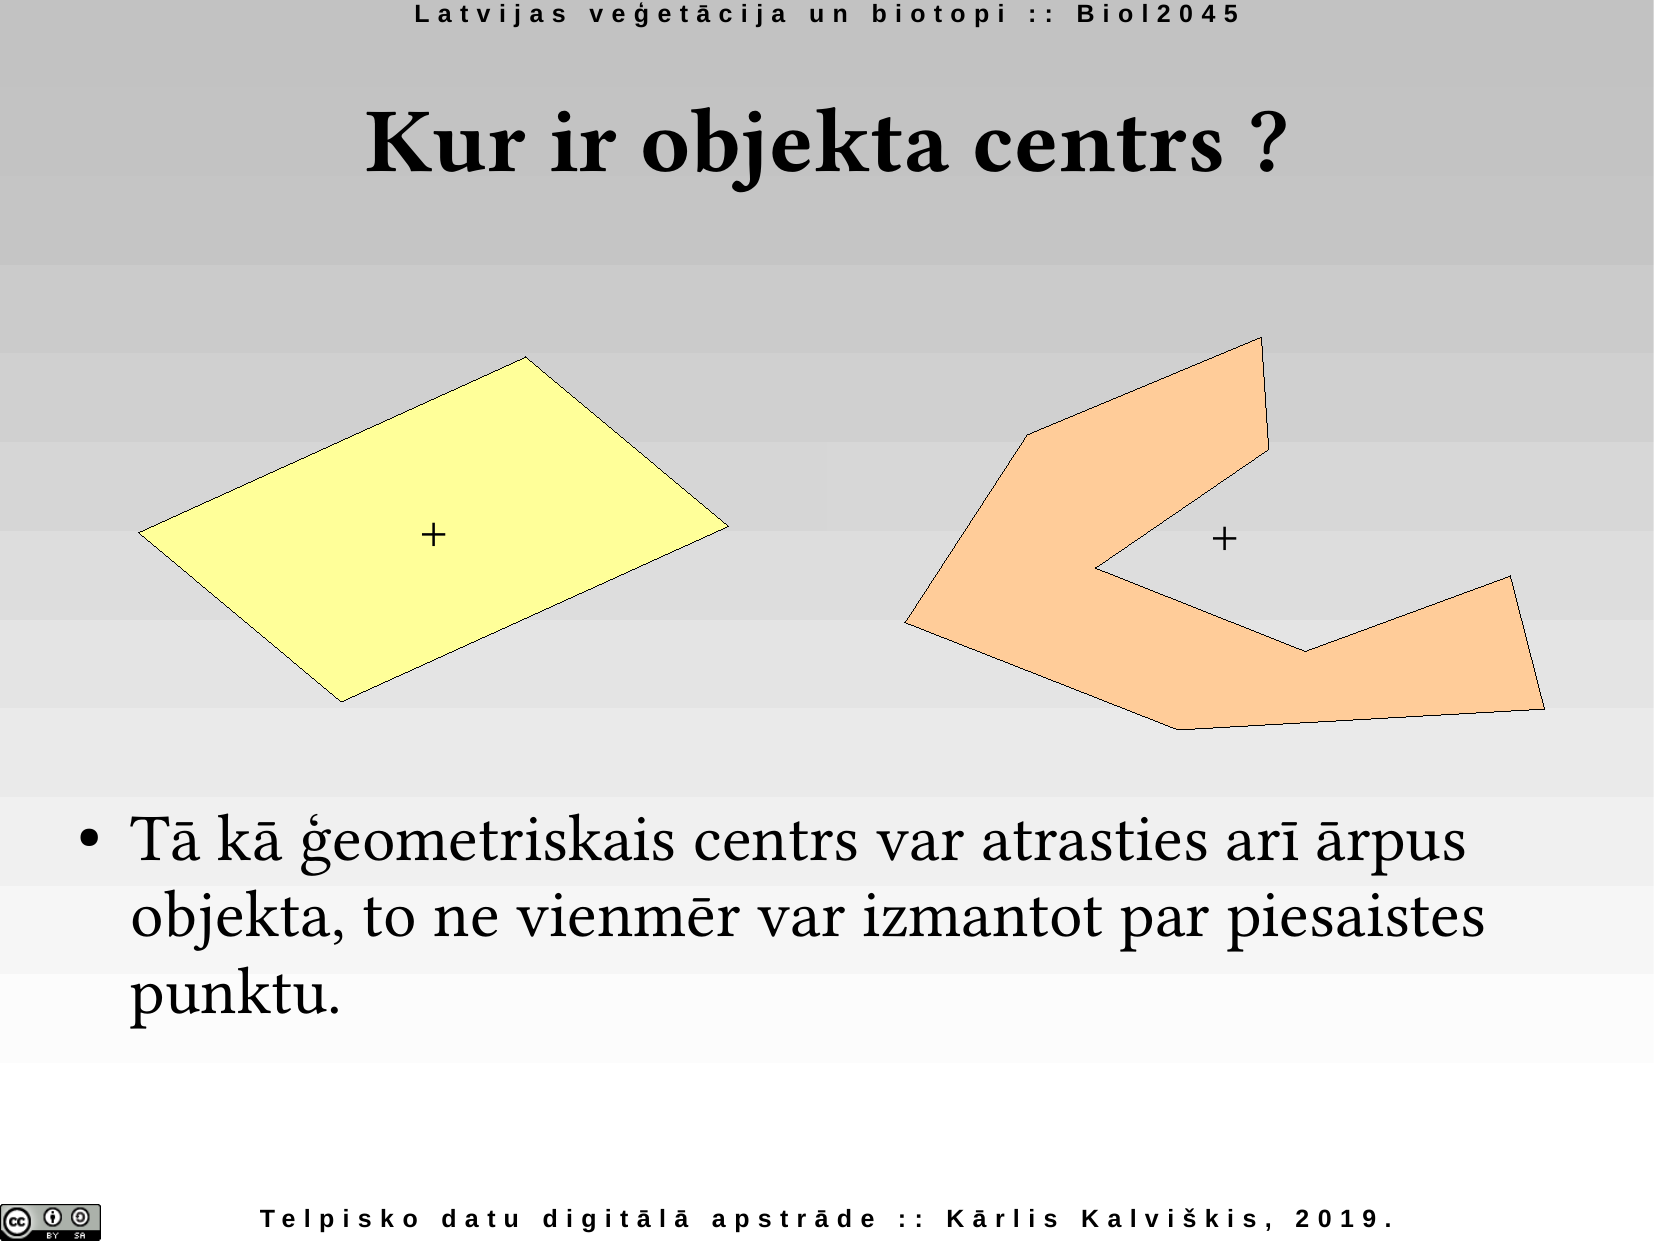

# Kur ir objekta centrs ?
+
+
Tā kā ģeometriskais centrs var atrasties arī ārpus objekta, to ne vienmēr var izmantot par piesaistes punktu.